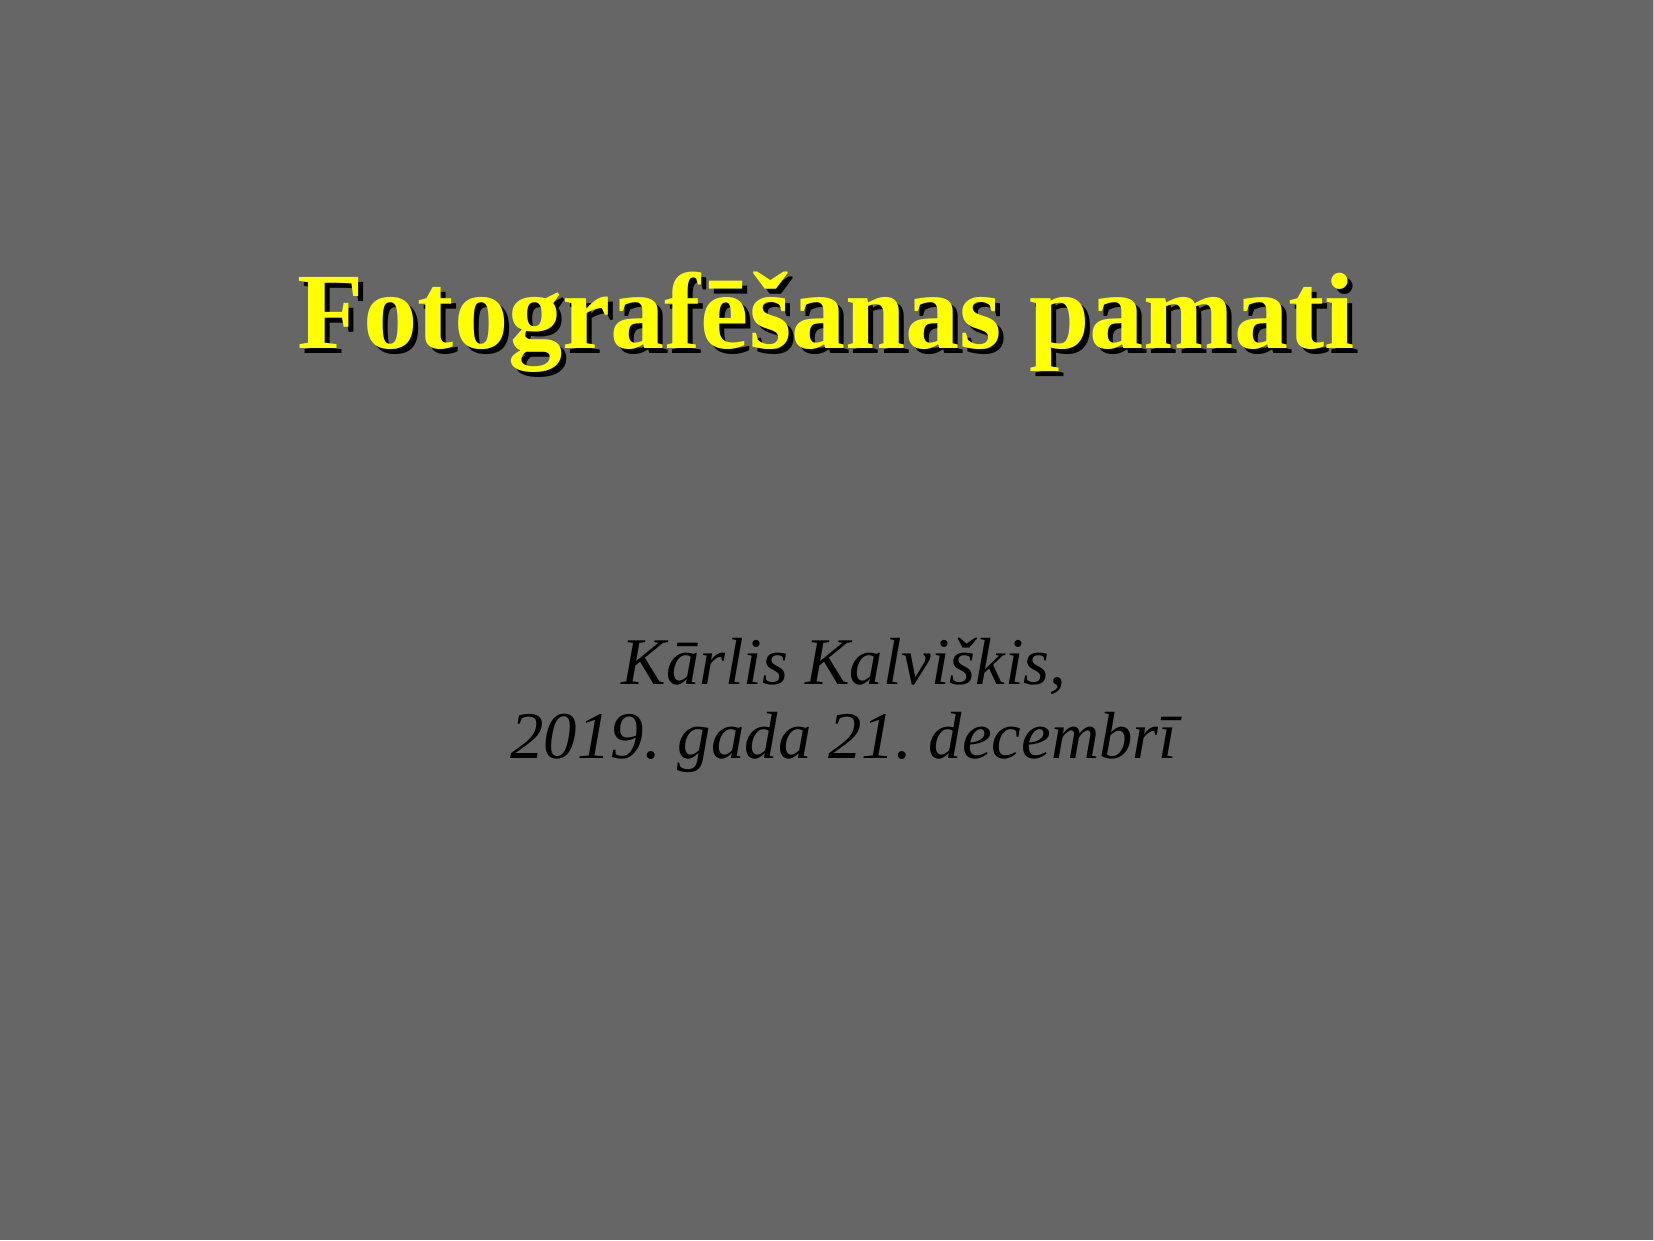

# Fotografēšanas pamati
Kārlis Kalviškis,
2019. gada 21. decembrī